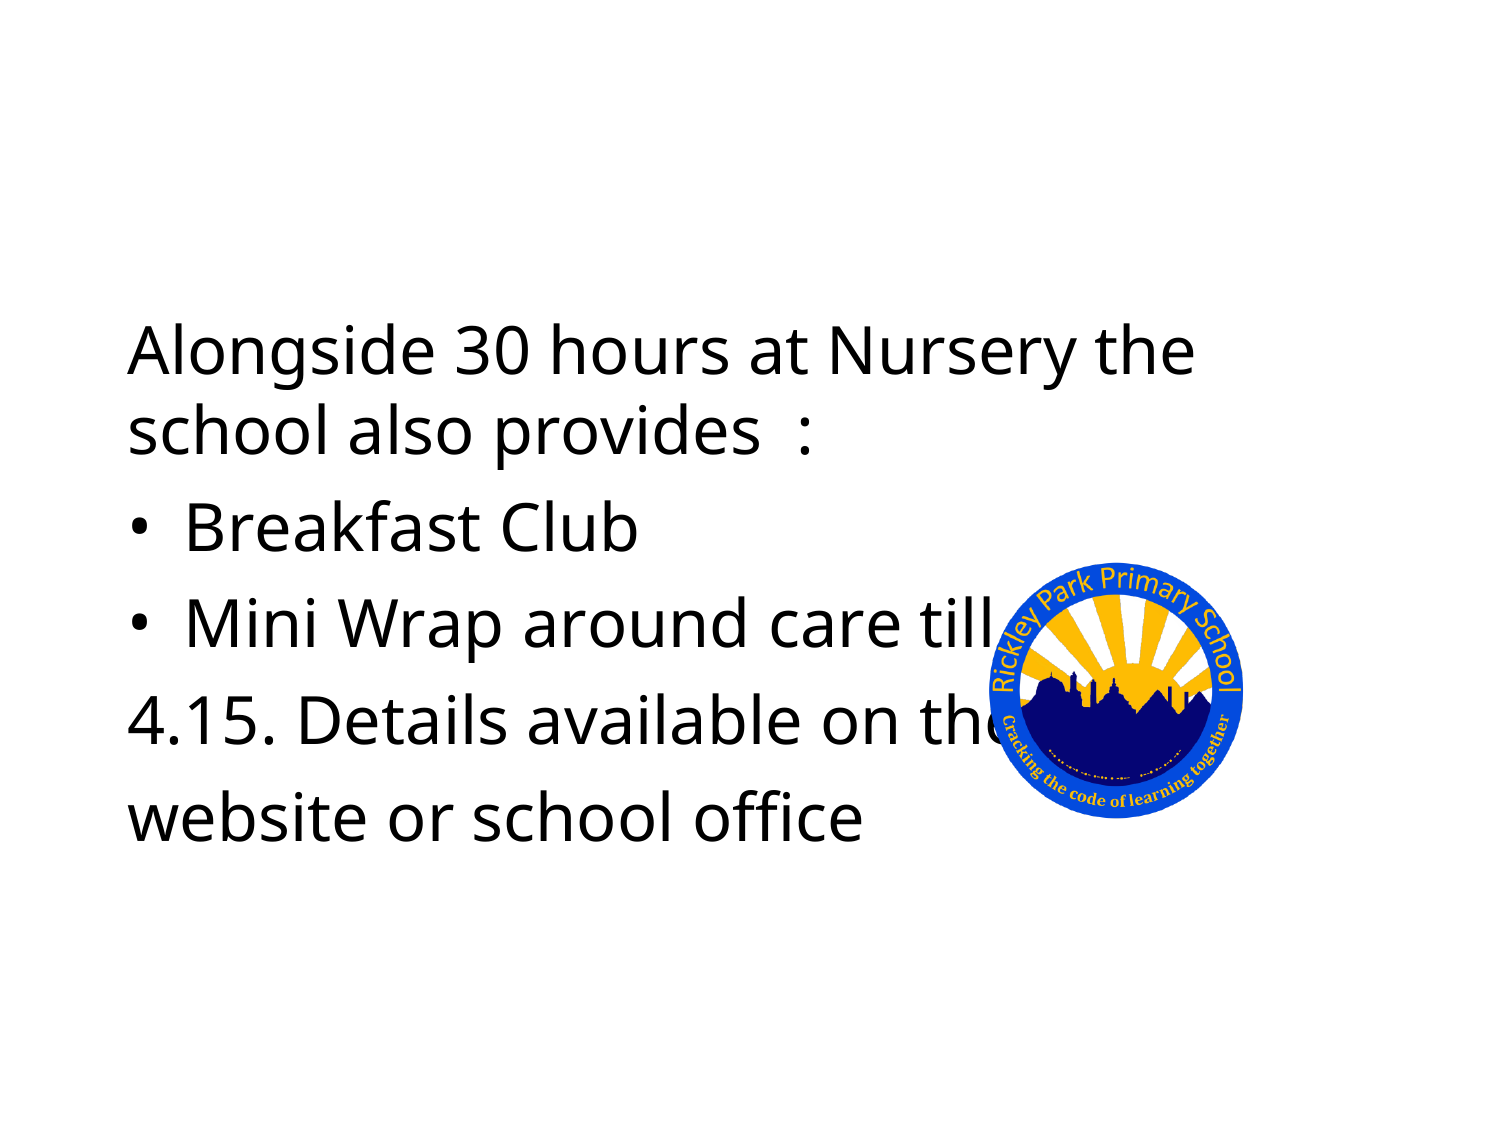

# Alongside 30 hours at Nursery the school also provides :
Breakfast Club
Mini Wrap around care till
4.15. Details available on the
website or school office